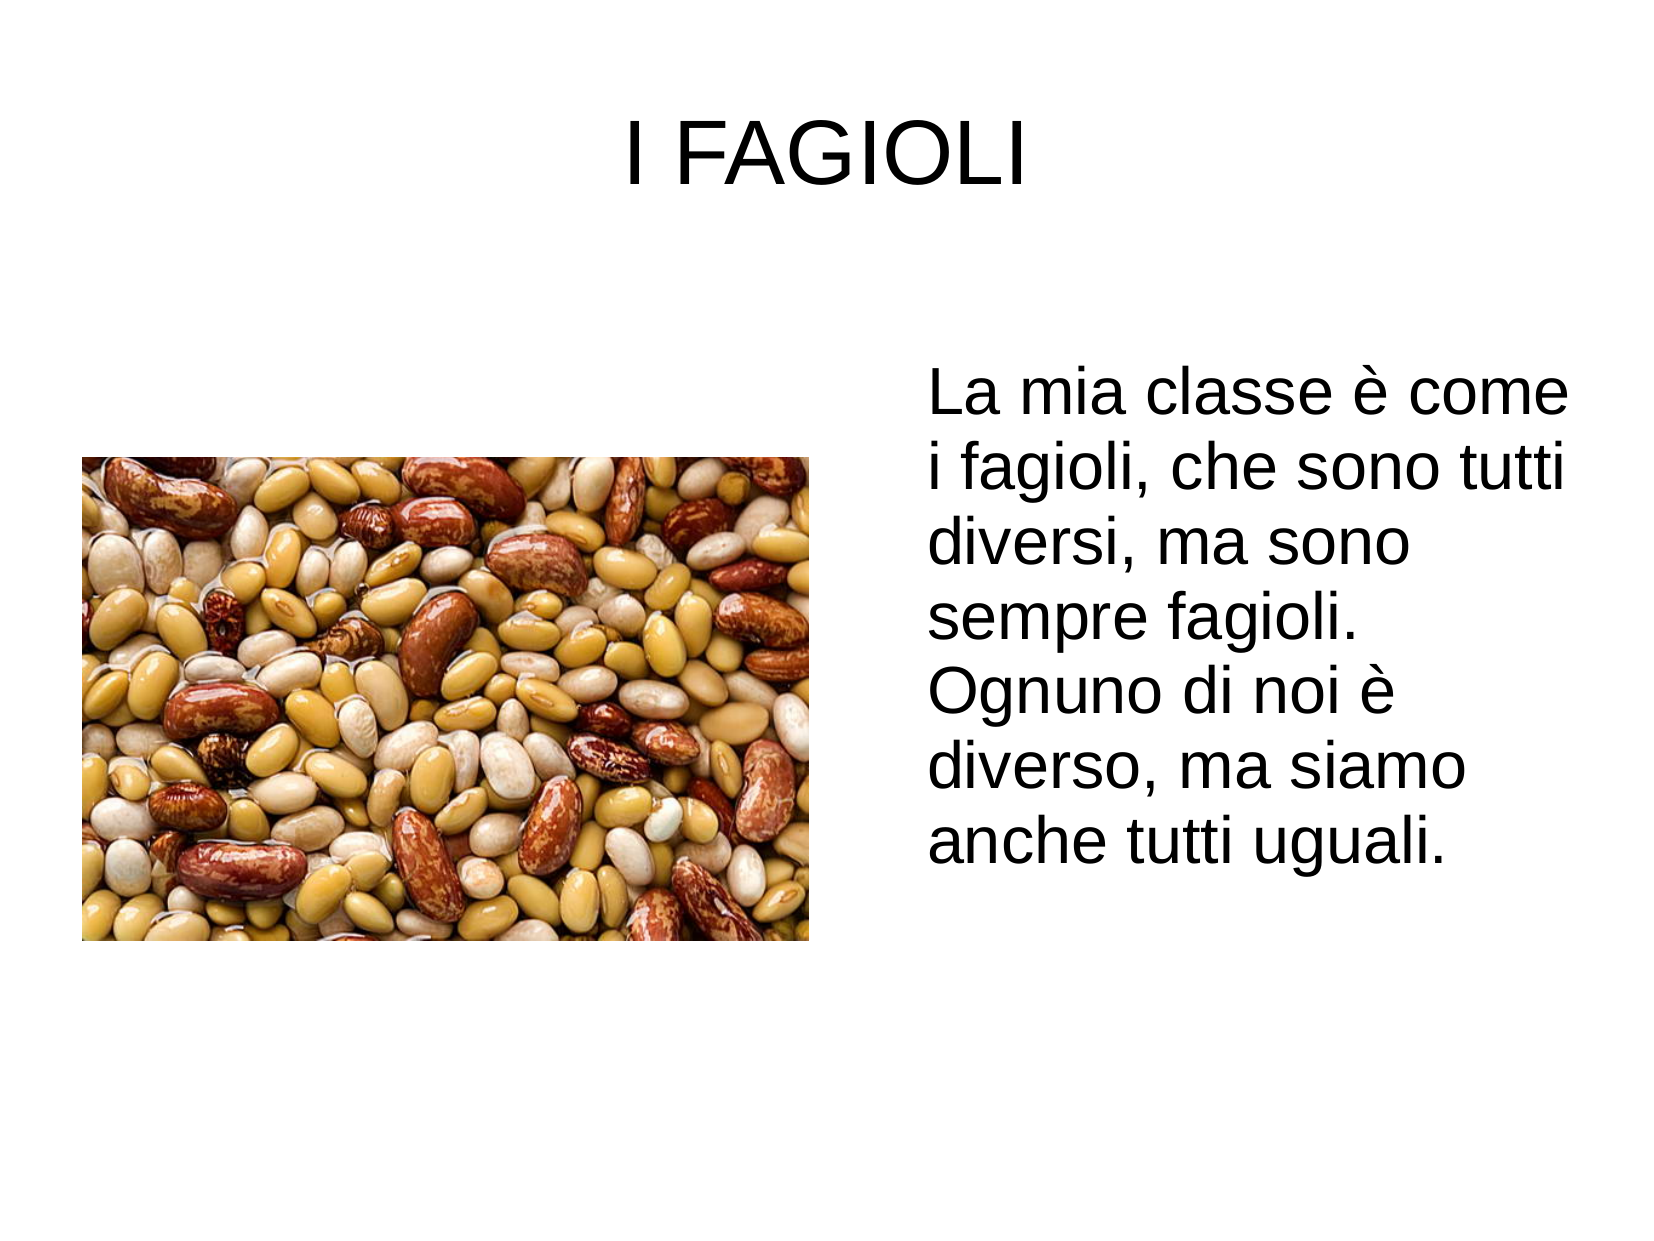

# I FAGIOLI
La mia classe è come i fagioli, che sono tutti diversi, ma sono sempre fagioli. Ognuno di noi è diverso, ma siamo anche tutti uguali.